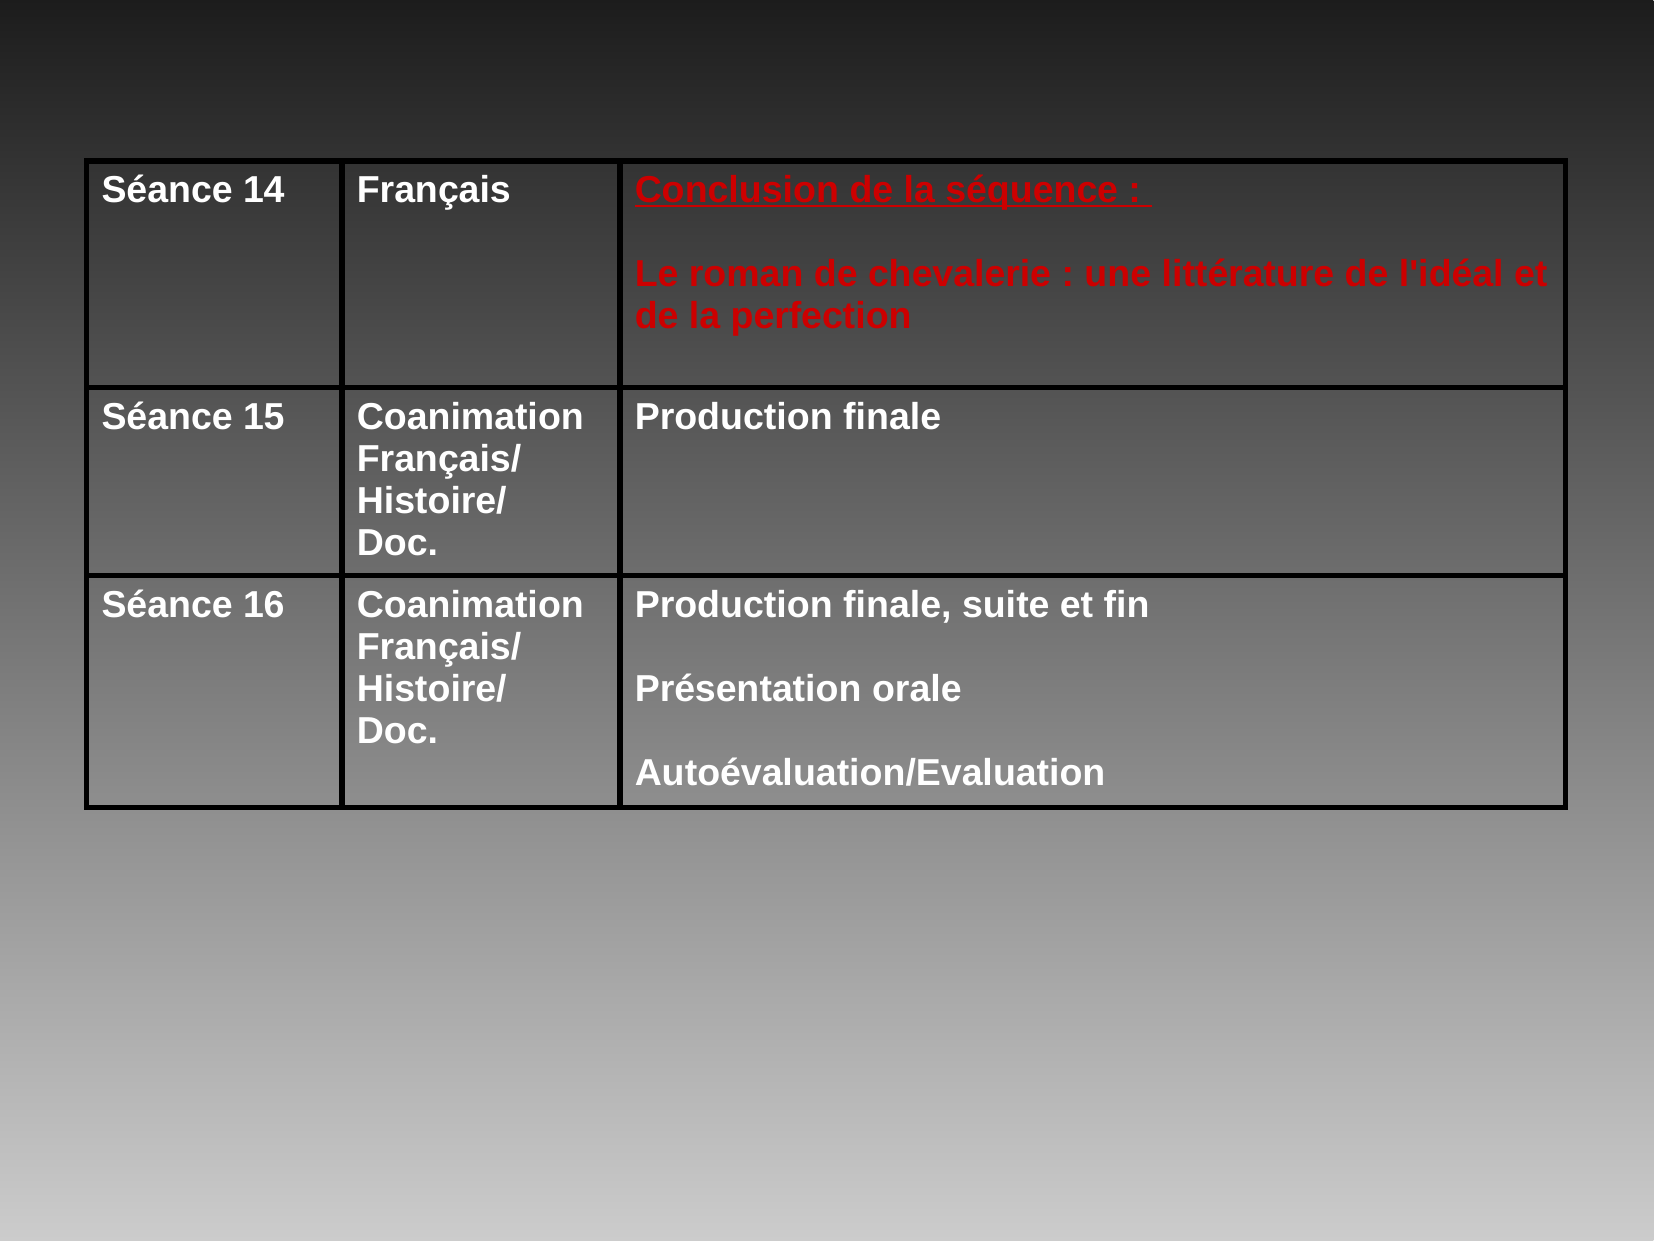

| Séance 14 | Français | Conclusion de la séquence : Le roman de chevalerie : une littérature de l'idéal et de la perfection |
| --- | --- | --- |
| Séance 15 | Coanimation Français/ Histoire/ Doc. | Production finale |
| Séance 16 | Coanimation Français/ Histoire/ Doc. | Production finale, suite et fin Présentation orale Autoévaluation/Evaluation |